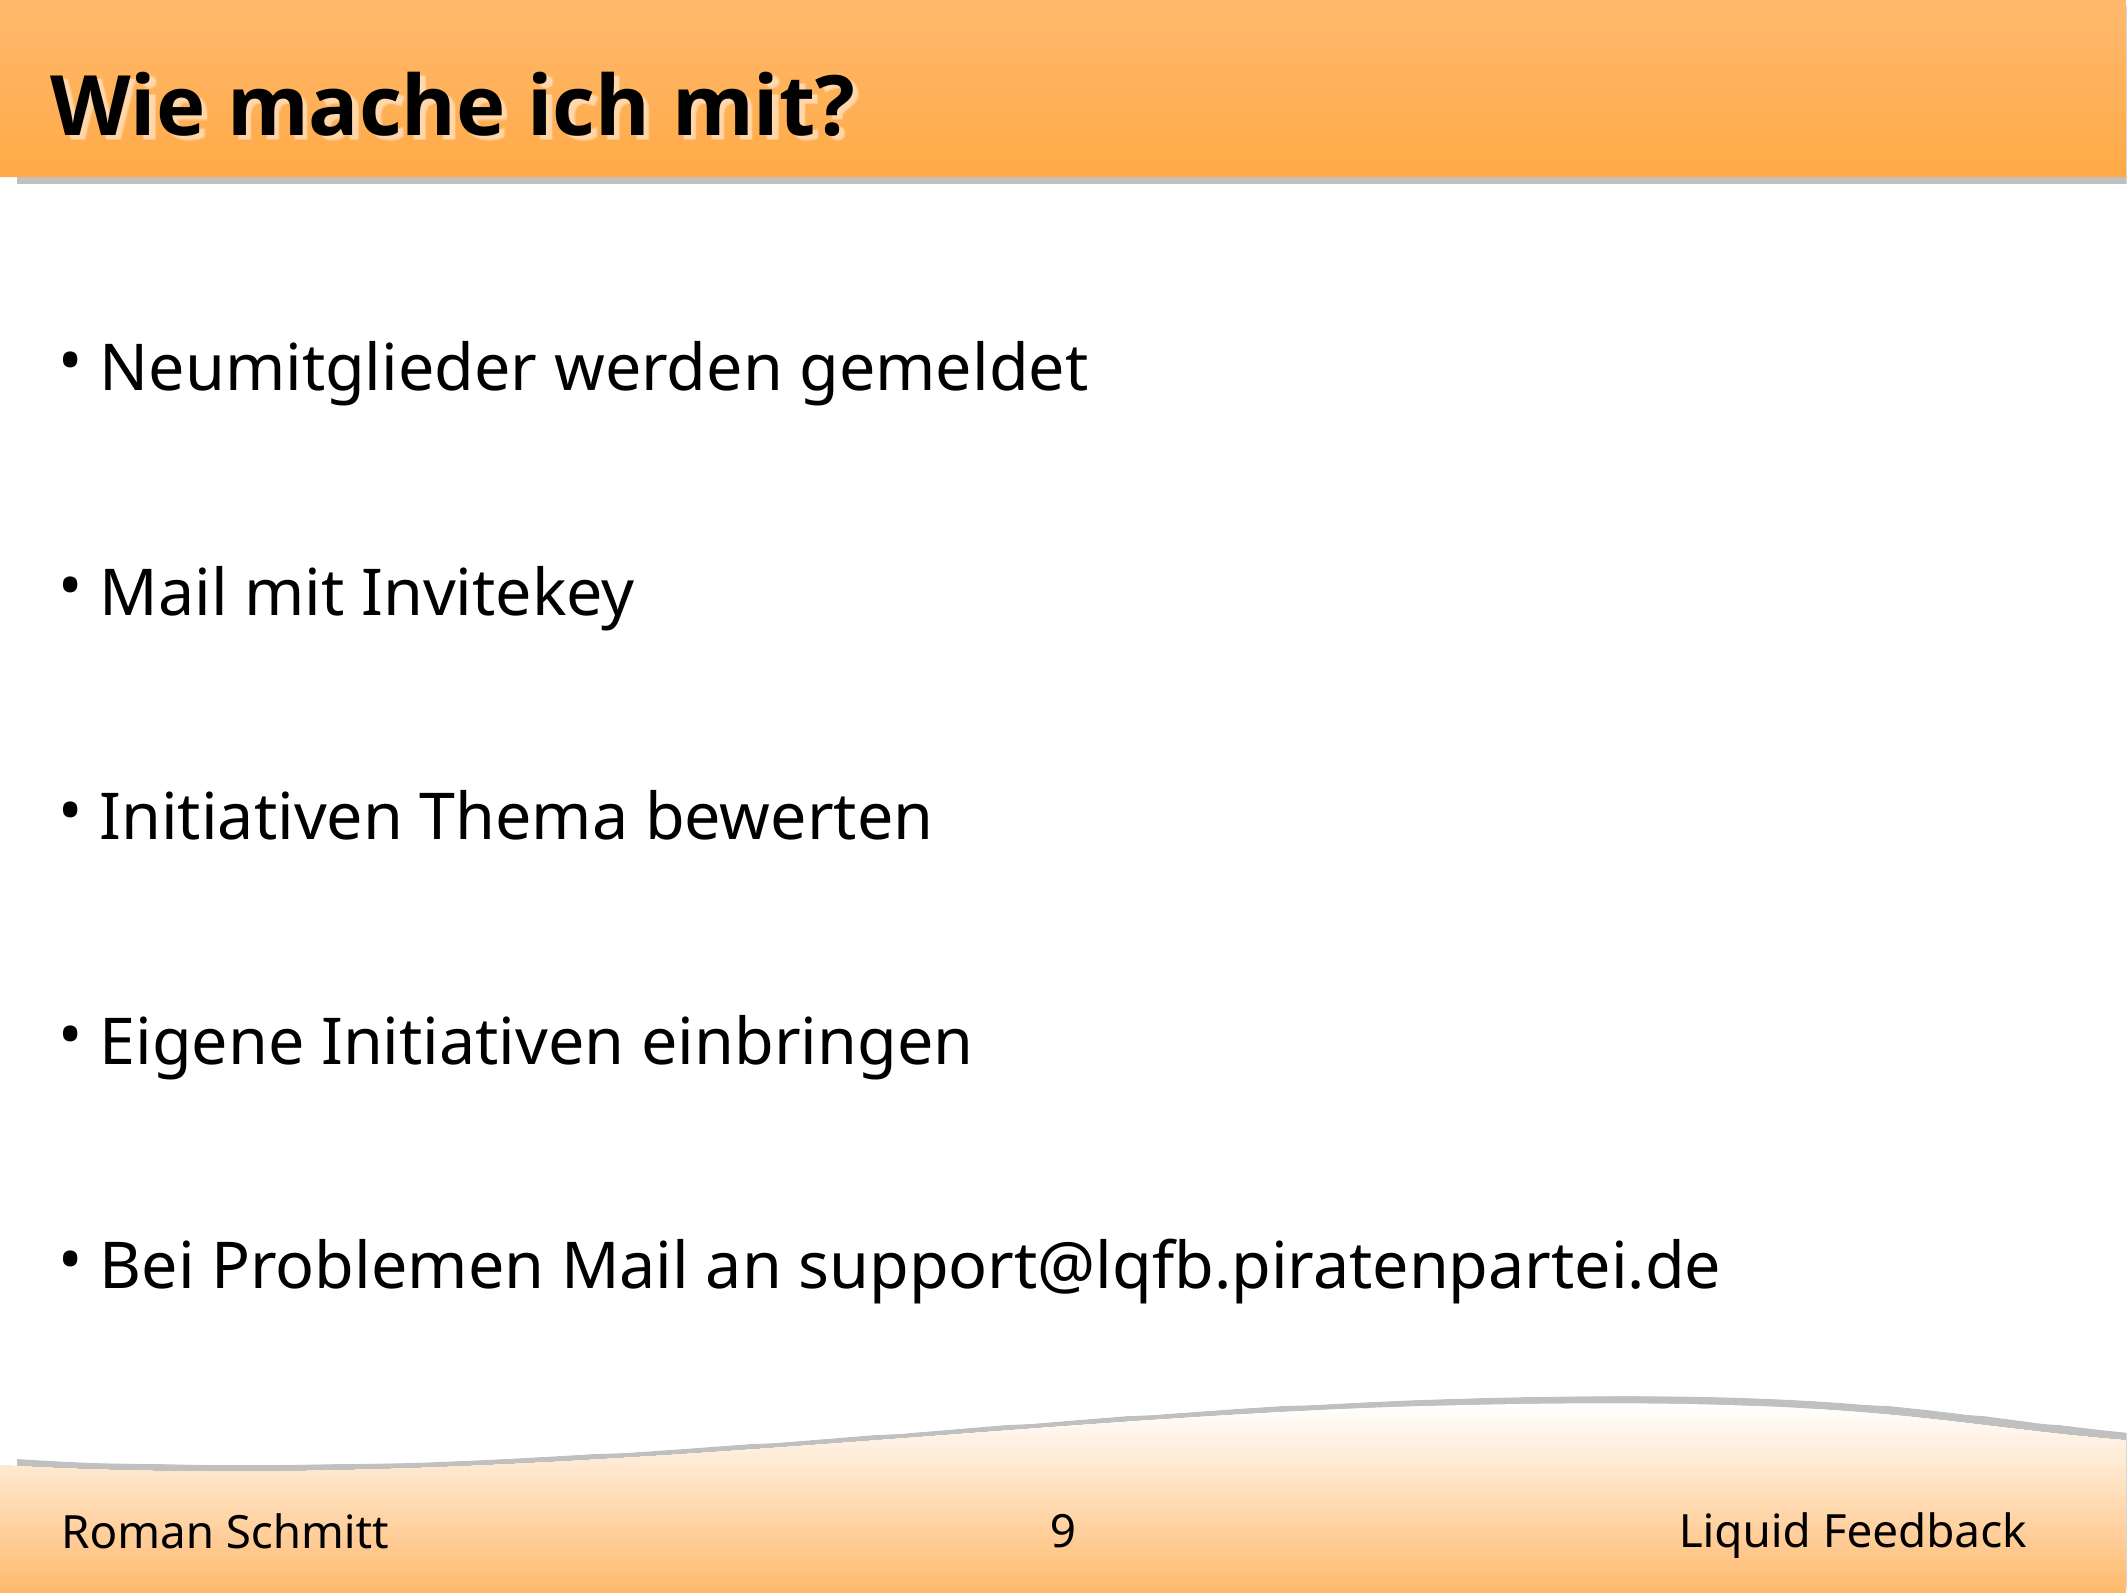

Wie mache ich mit?
# Neumitglieder werden gemeldet
 Mail mit Invitekey
 Initiativen Thema bewerten
 Eigene Initiativen einbringen
 Bei Problemen Mail an support@lqfb.piratenpartei.de